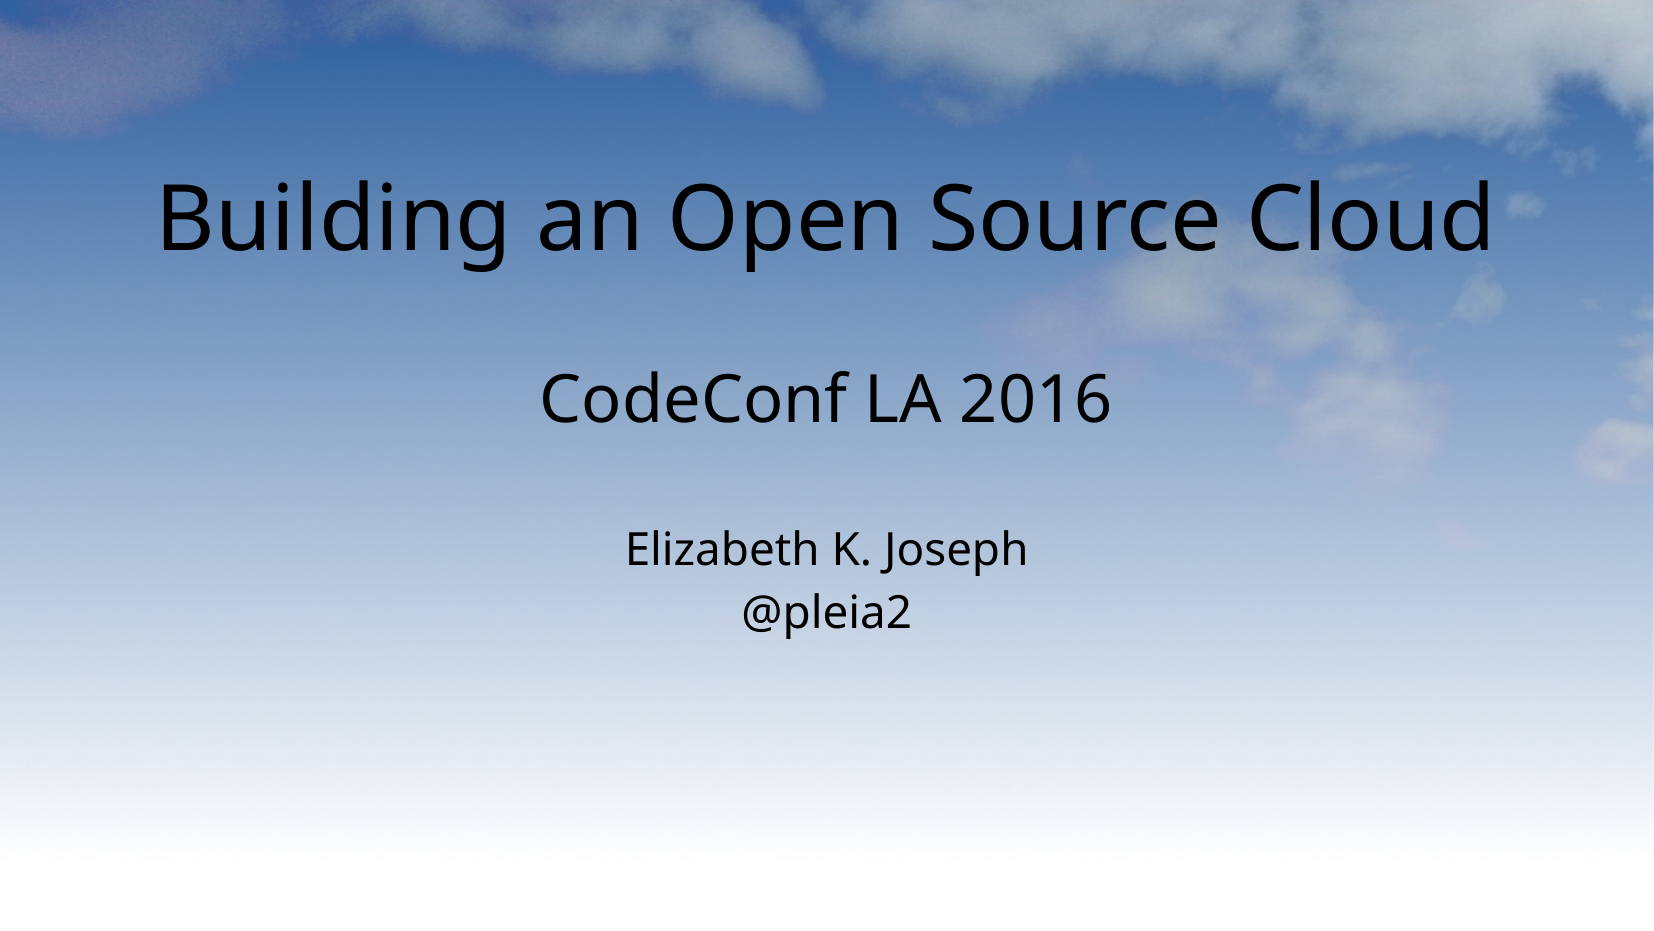

# Building an Open Source Cloud
CodeConf LA 2016
Elizabeth K. Joseph
@pleia2